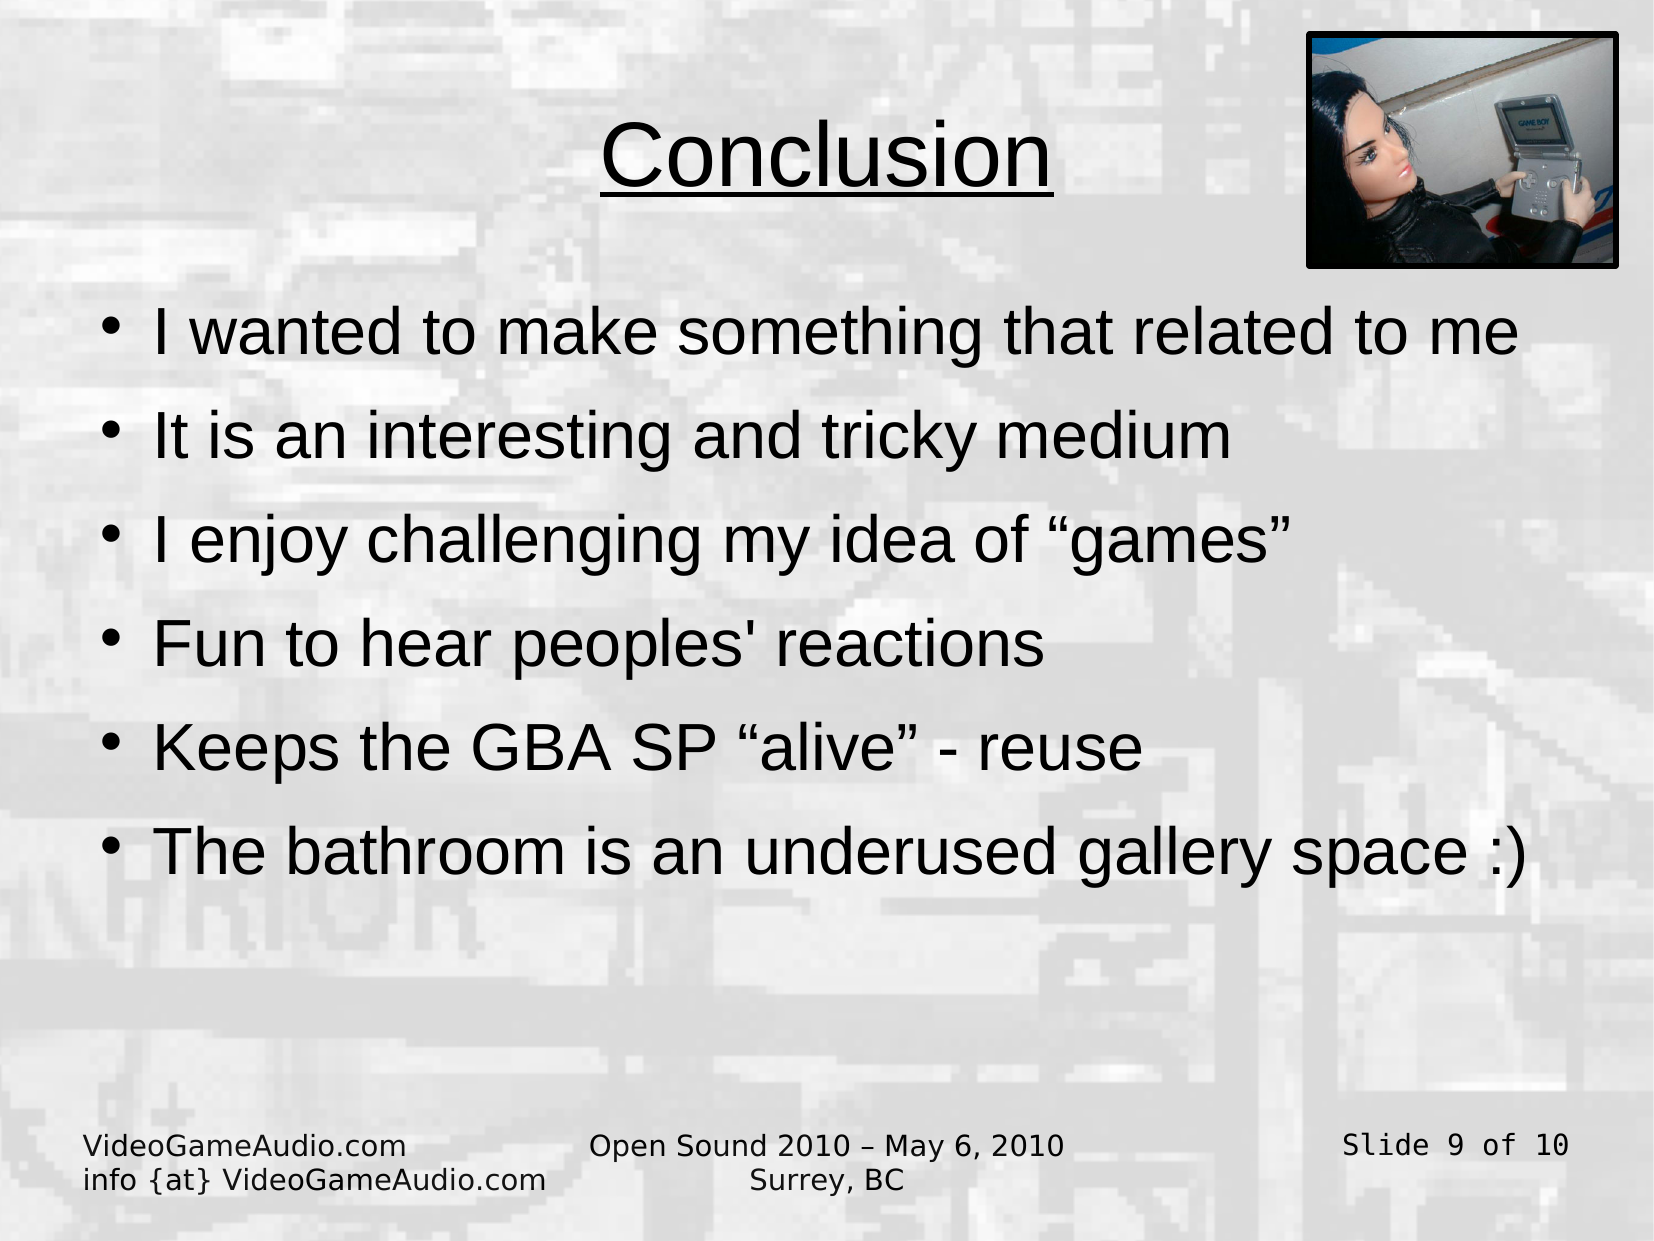

Conclusion
I wanted to make something that related to me
It is an interesting and tricky medium
I enjoy challenging my idea of “games”
Fun to hear peoples' reactions
Keeps the GBA SP “alive” - reuse
The bathroom is an underused gallery space :)
9